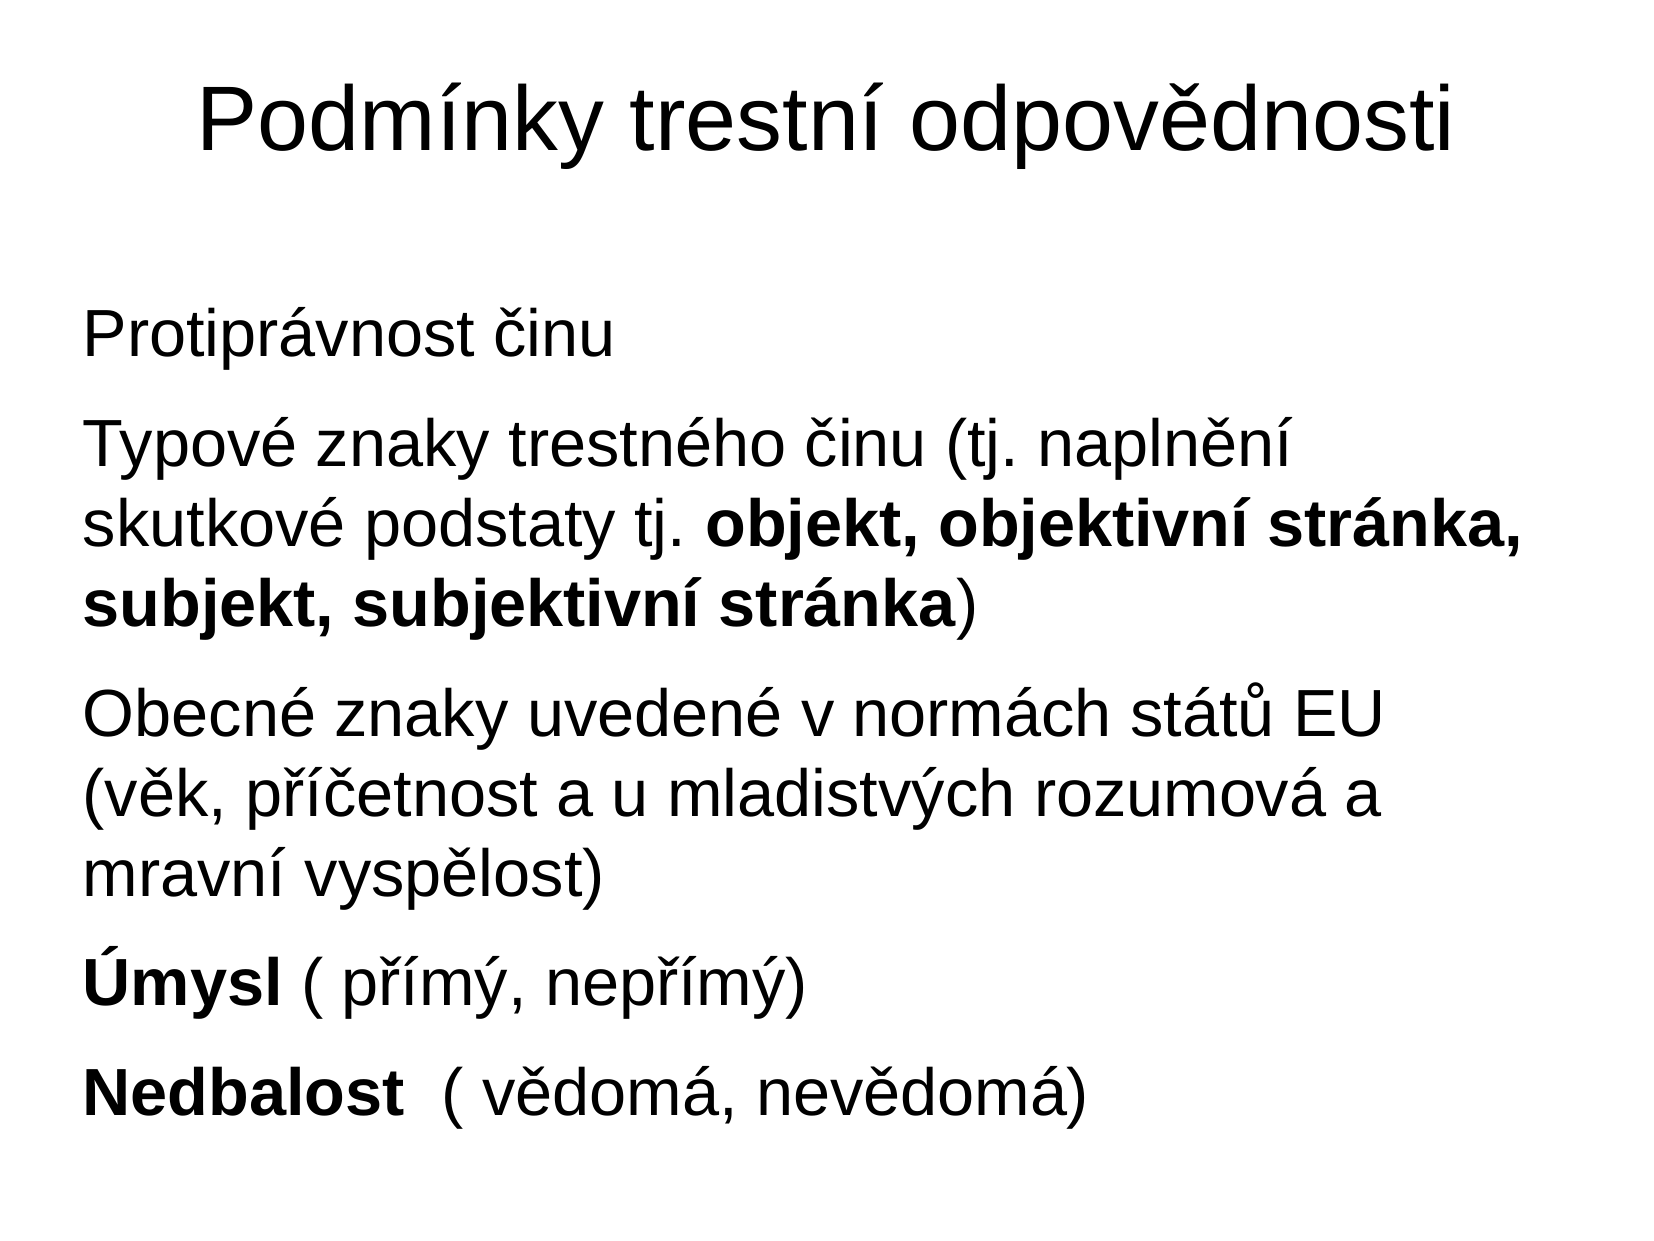

# Podmínky trestní odpovědnosti
Protiprávnost činu
Typové znaky trestného činu (tj. naplnění skutkové podstaty tj. objekt, objektivní stránka, subjekt, subjektivní stránka)
Obecné znaky uvedené v normách států EU (věk, příčetnost a u mladistvých rozumová a mravní vyspělost)
Úmysl ( přímý, nepřímý)
Nedbalost ( vědomá, nevědomá)